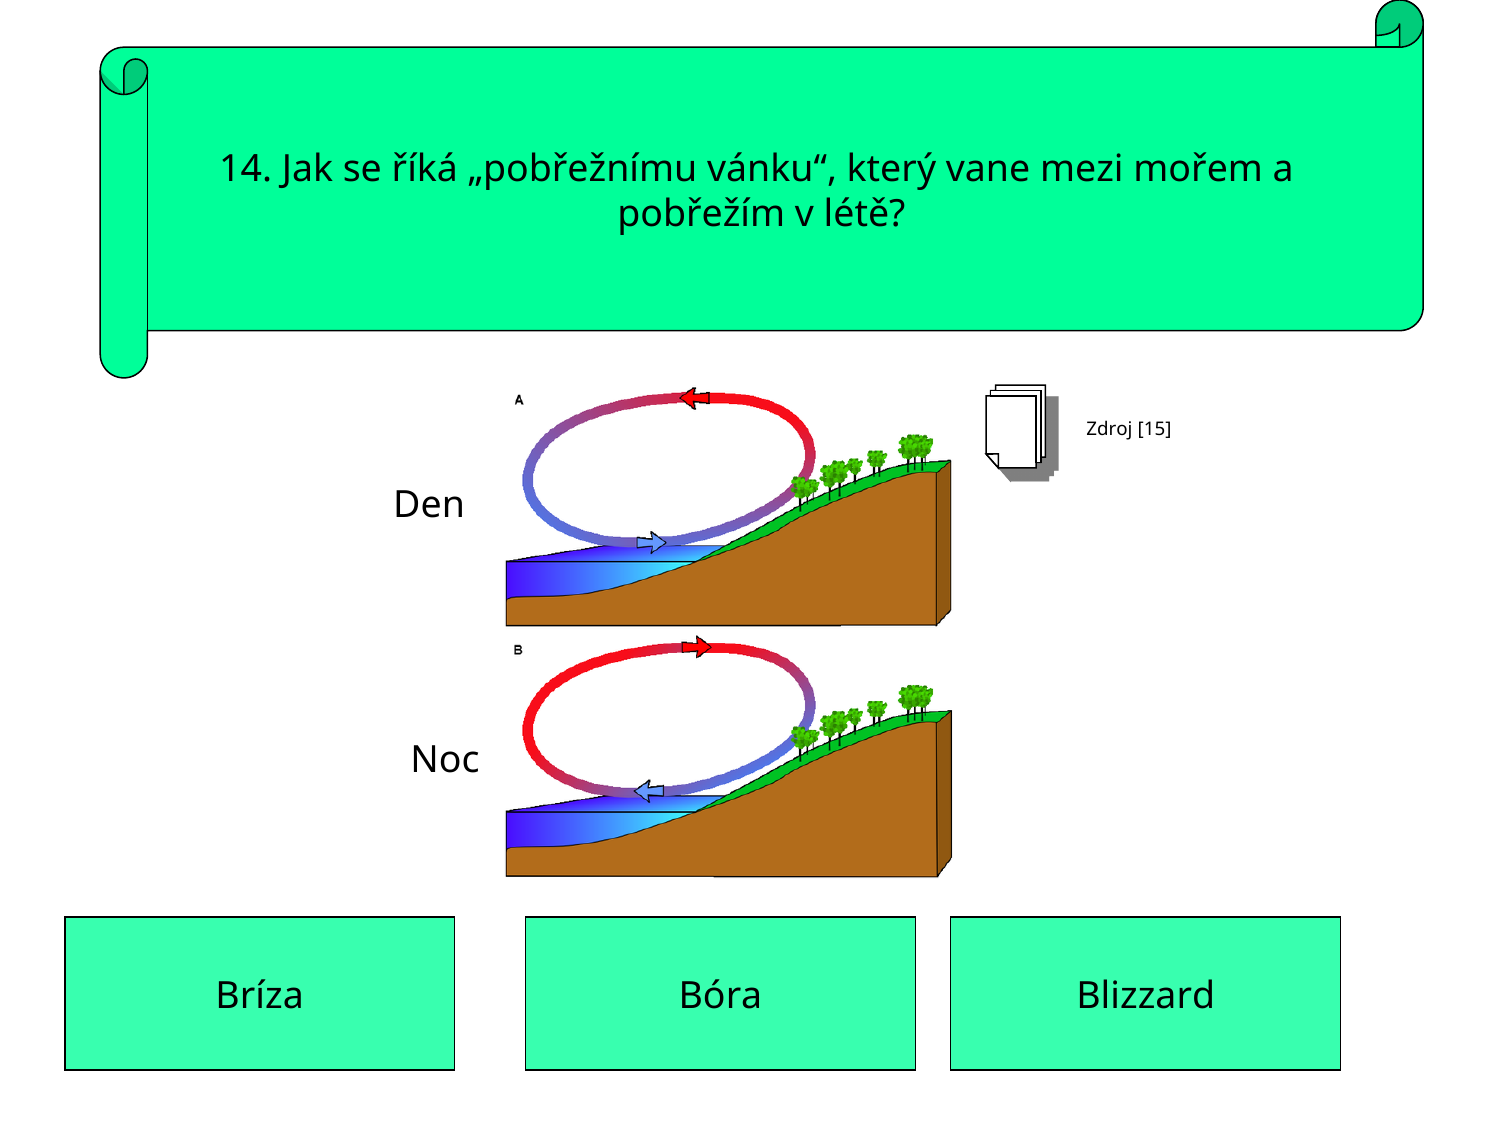

14. Jak se říká „pobřežnímu vánku“, který vane mezi mořem a
pobřežím v létě?
Zdroj [15]
Den
Noc
Bríza
Bóra
Blizzard